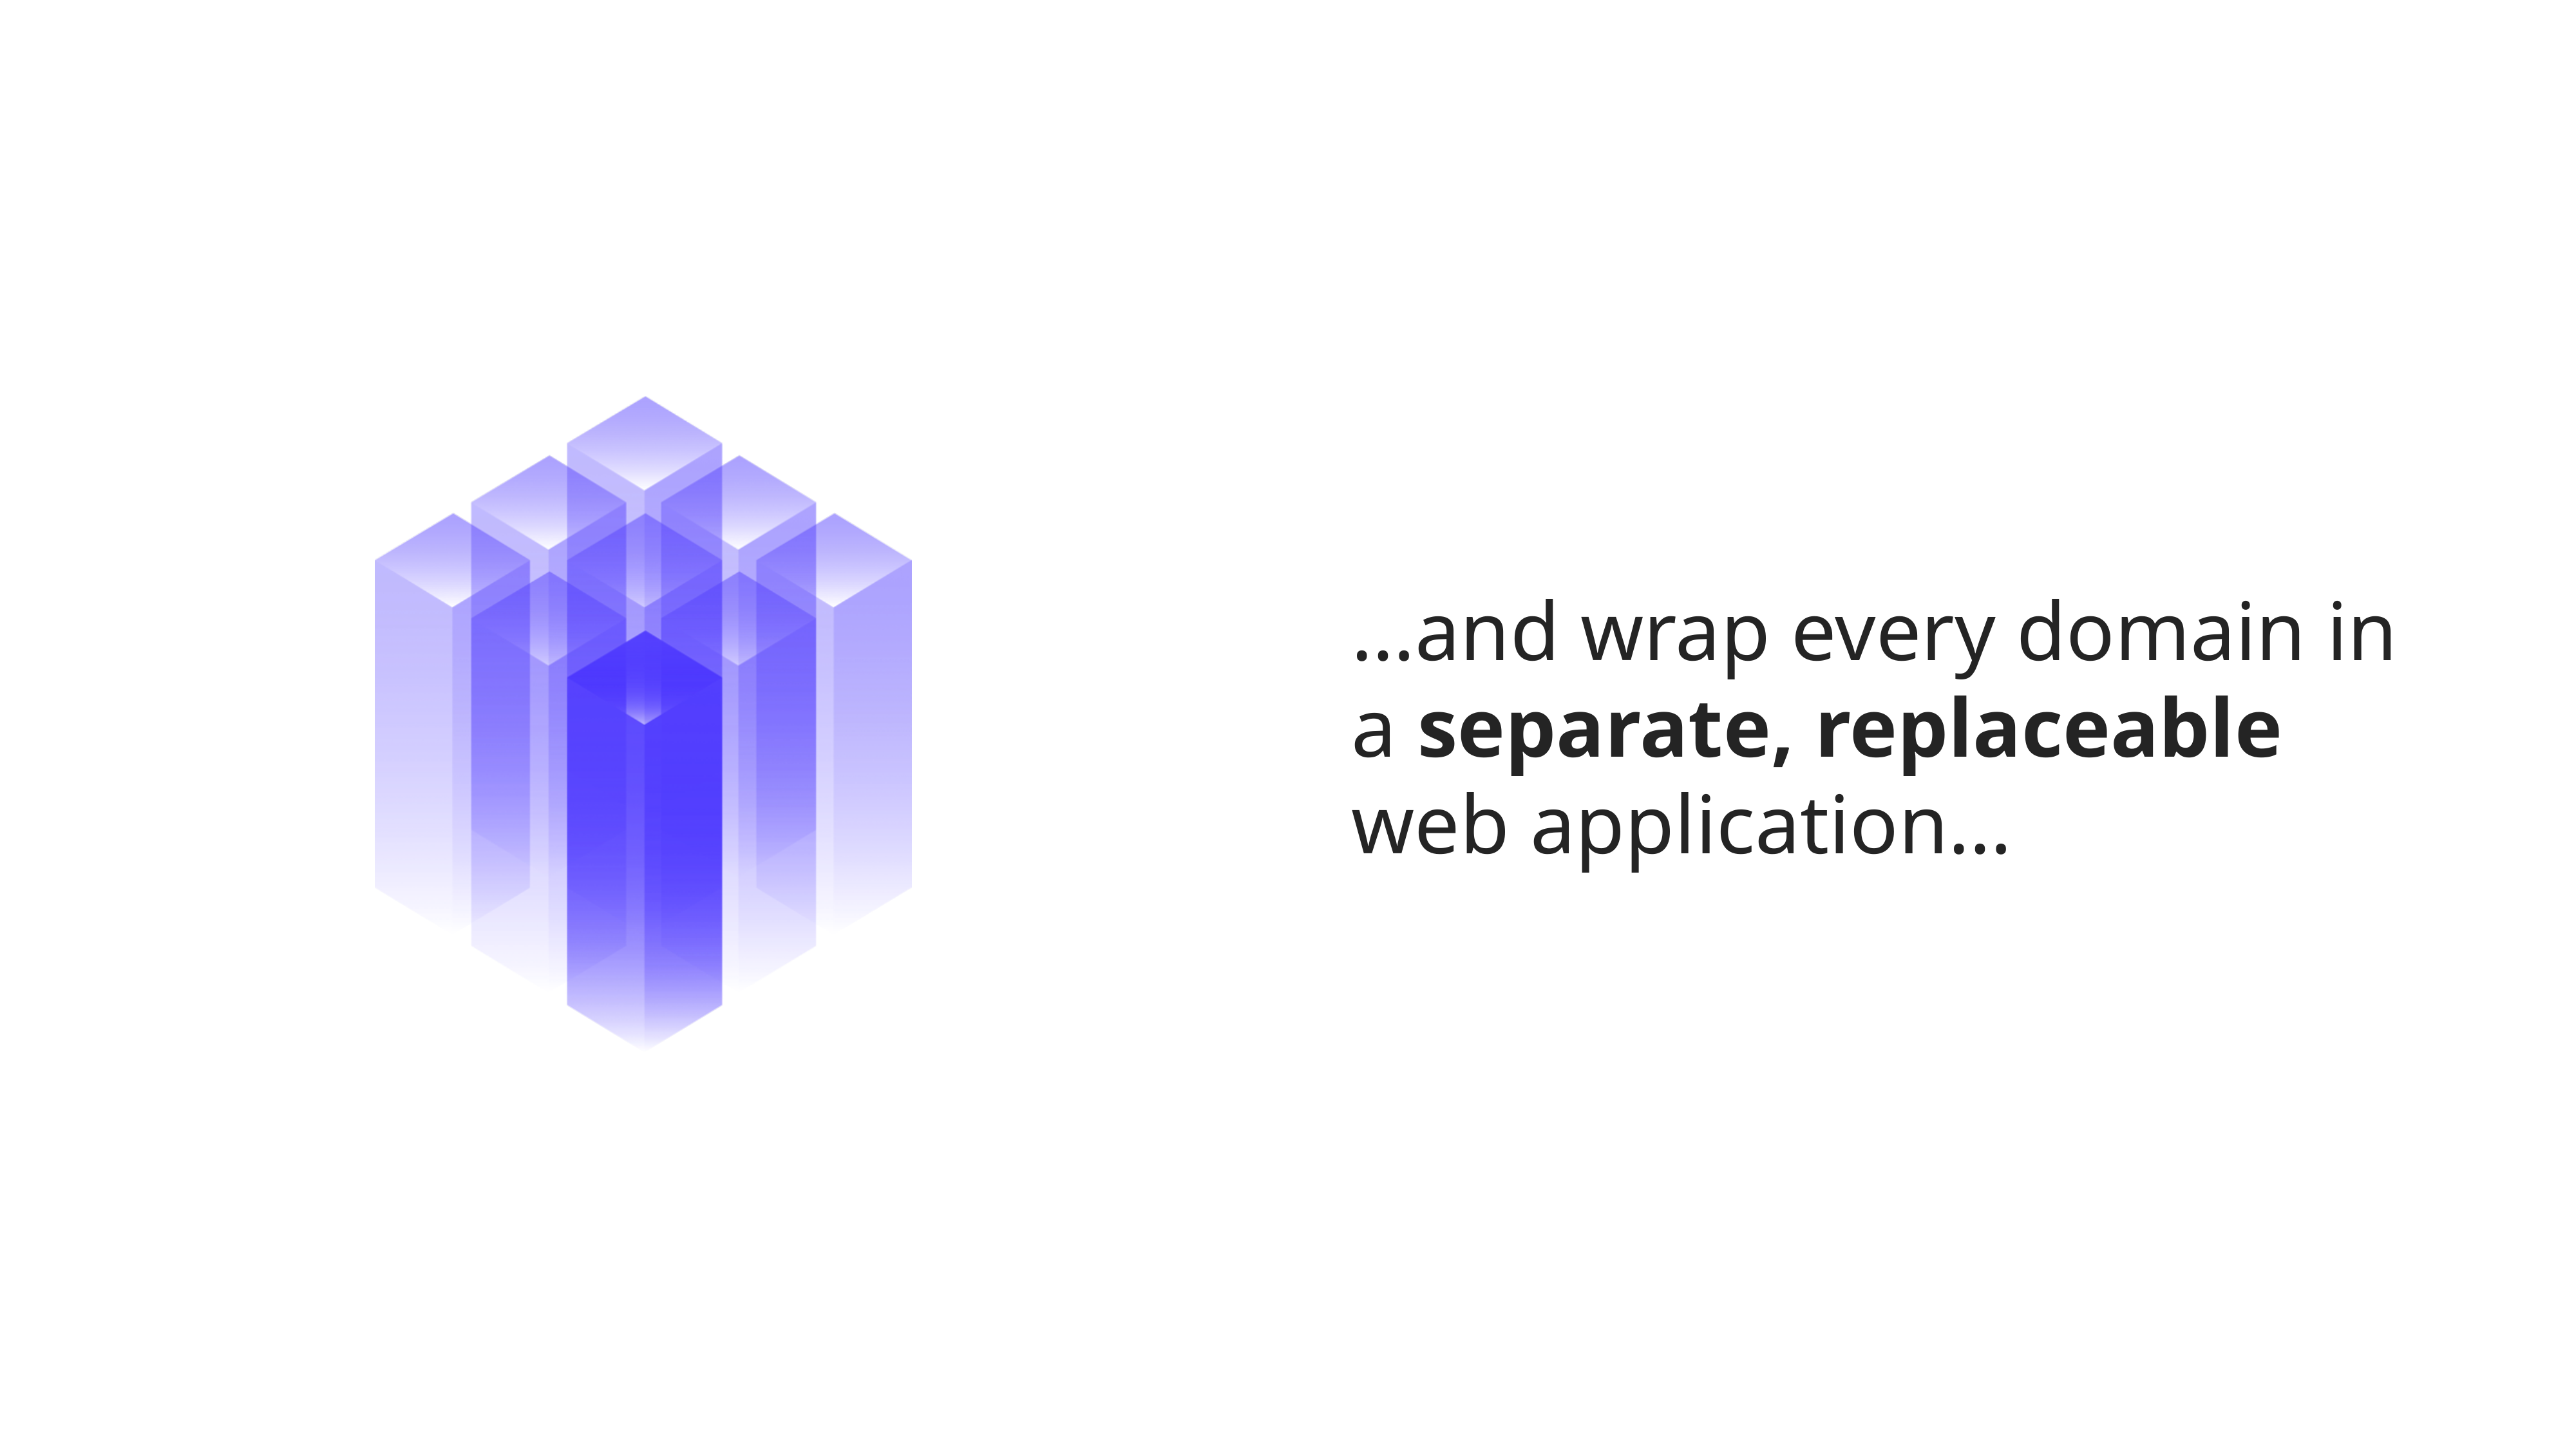

# …and wrap every domain in a separate, replaceable web application…